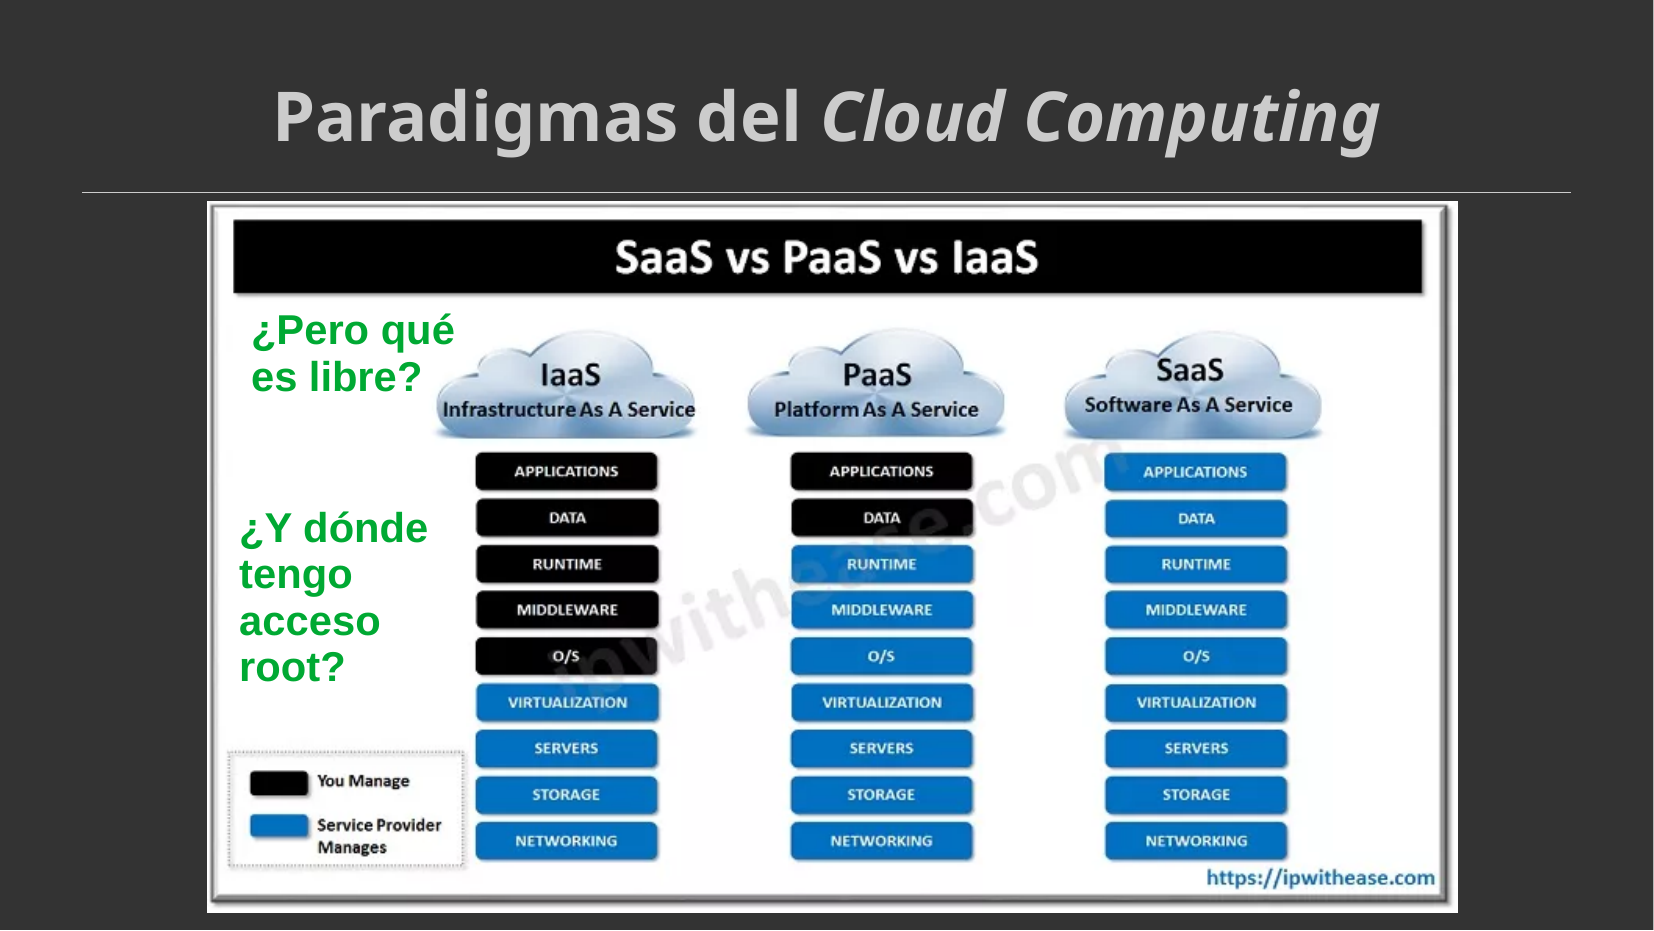

# Paradigmas del Cloud Computing
¿Pero qué es libre?
¿Y dónde tengo acceso root?